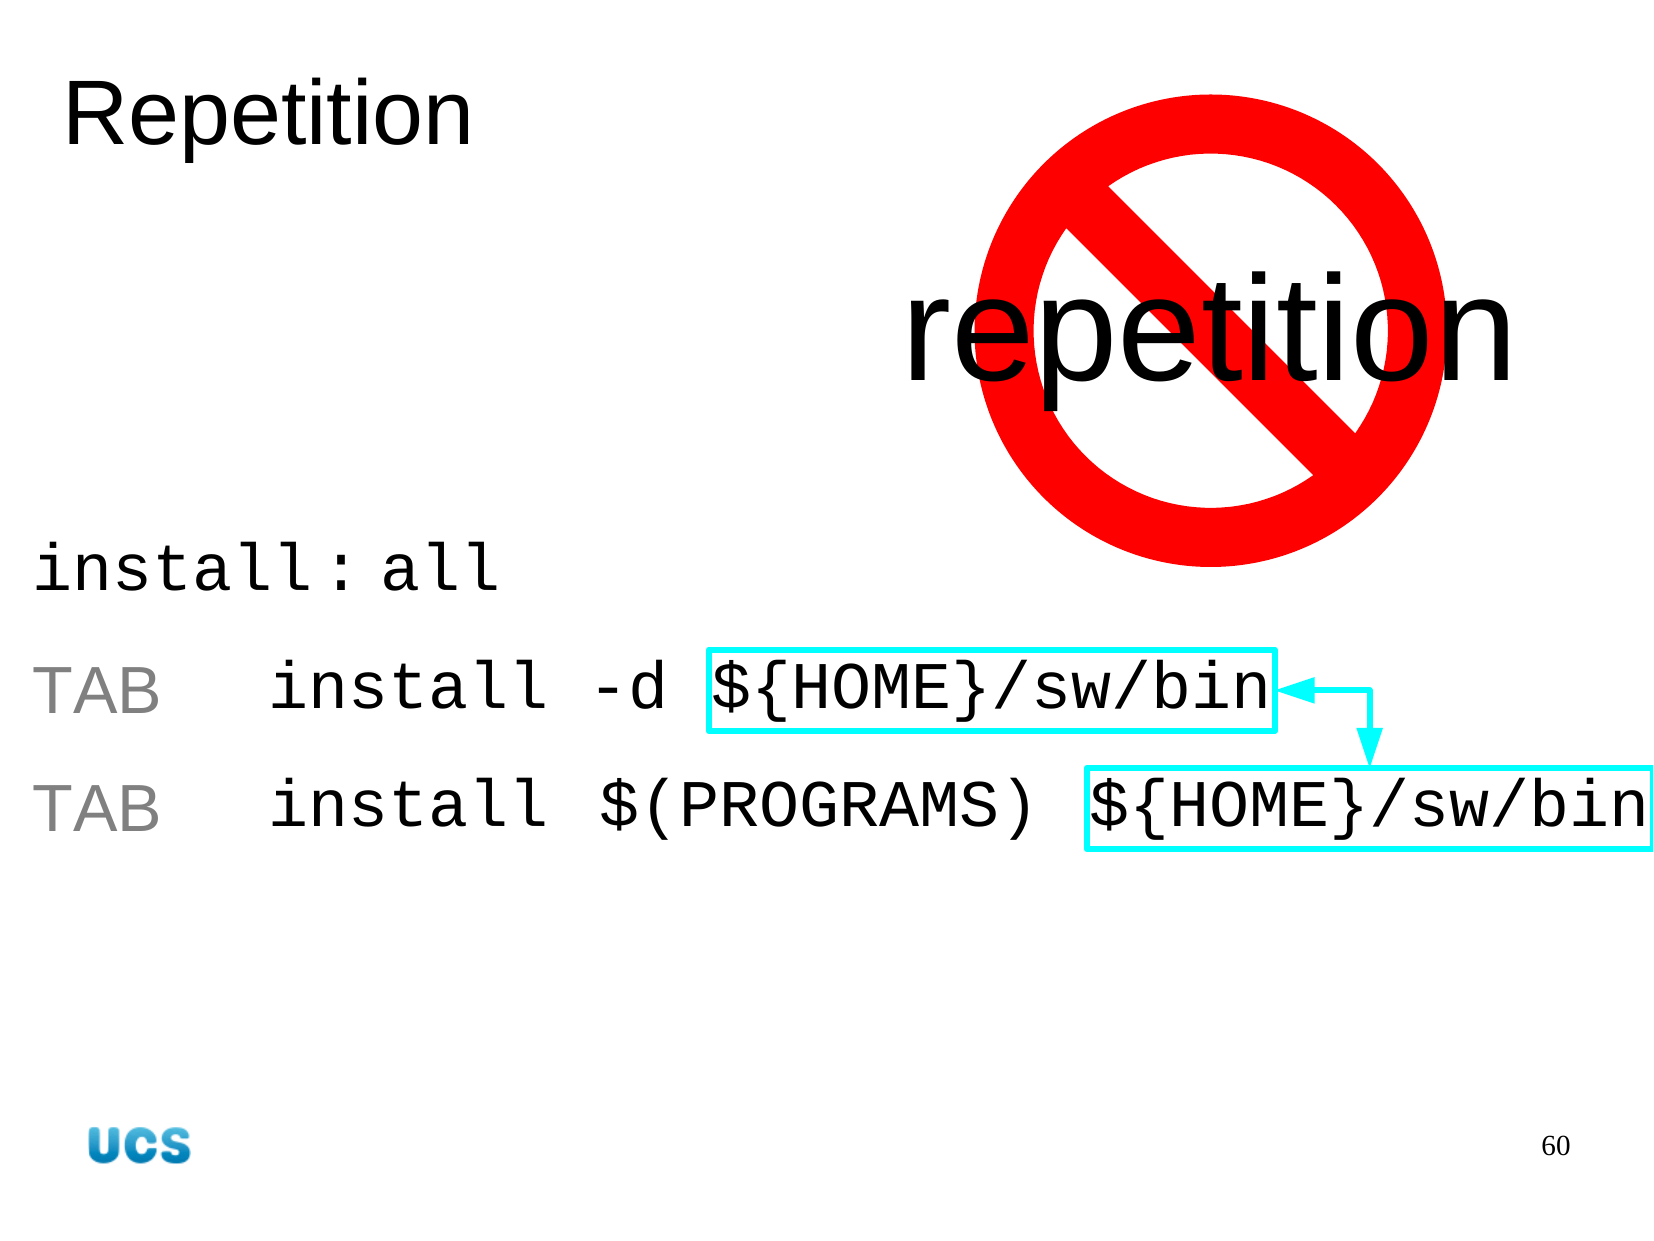

Repetition
 repetition
all
install
:
install -d
${HOME}/sw/bin
TAB
$(PROGRAMS)
install
${HOME}/sw/bin
TAB
60